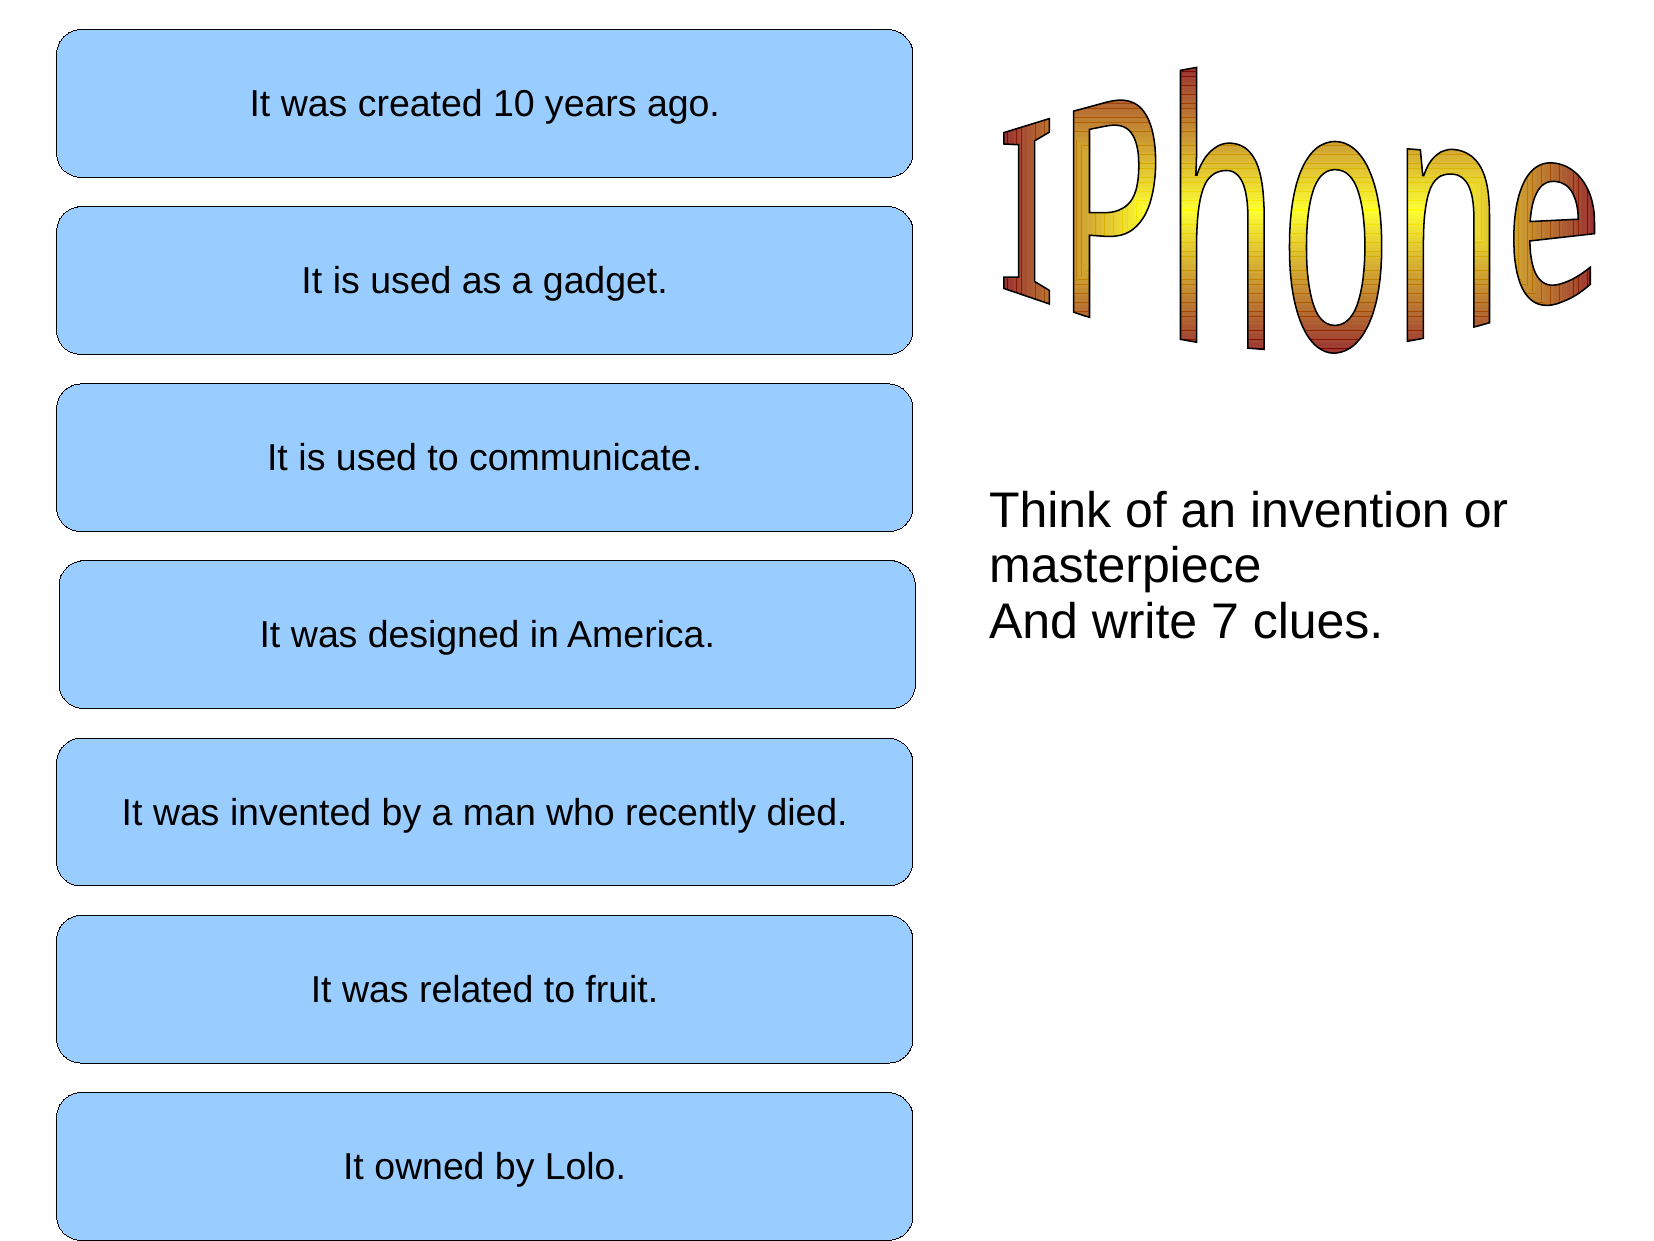

It was created 10 years ago.
IPhone
It is used as a gadget.
It is used to communicate.
Think of an invention or masterpiece
And write 7 clues.
It was designed in America.
It was invented by a man who recently died.
It was related to fruit.
It owned by Lolo.